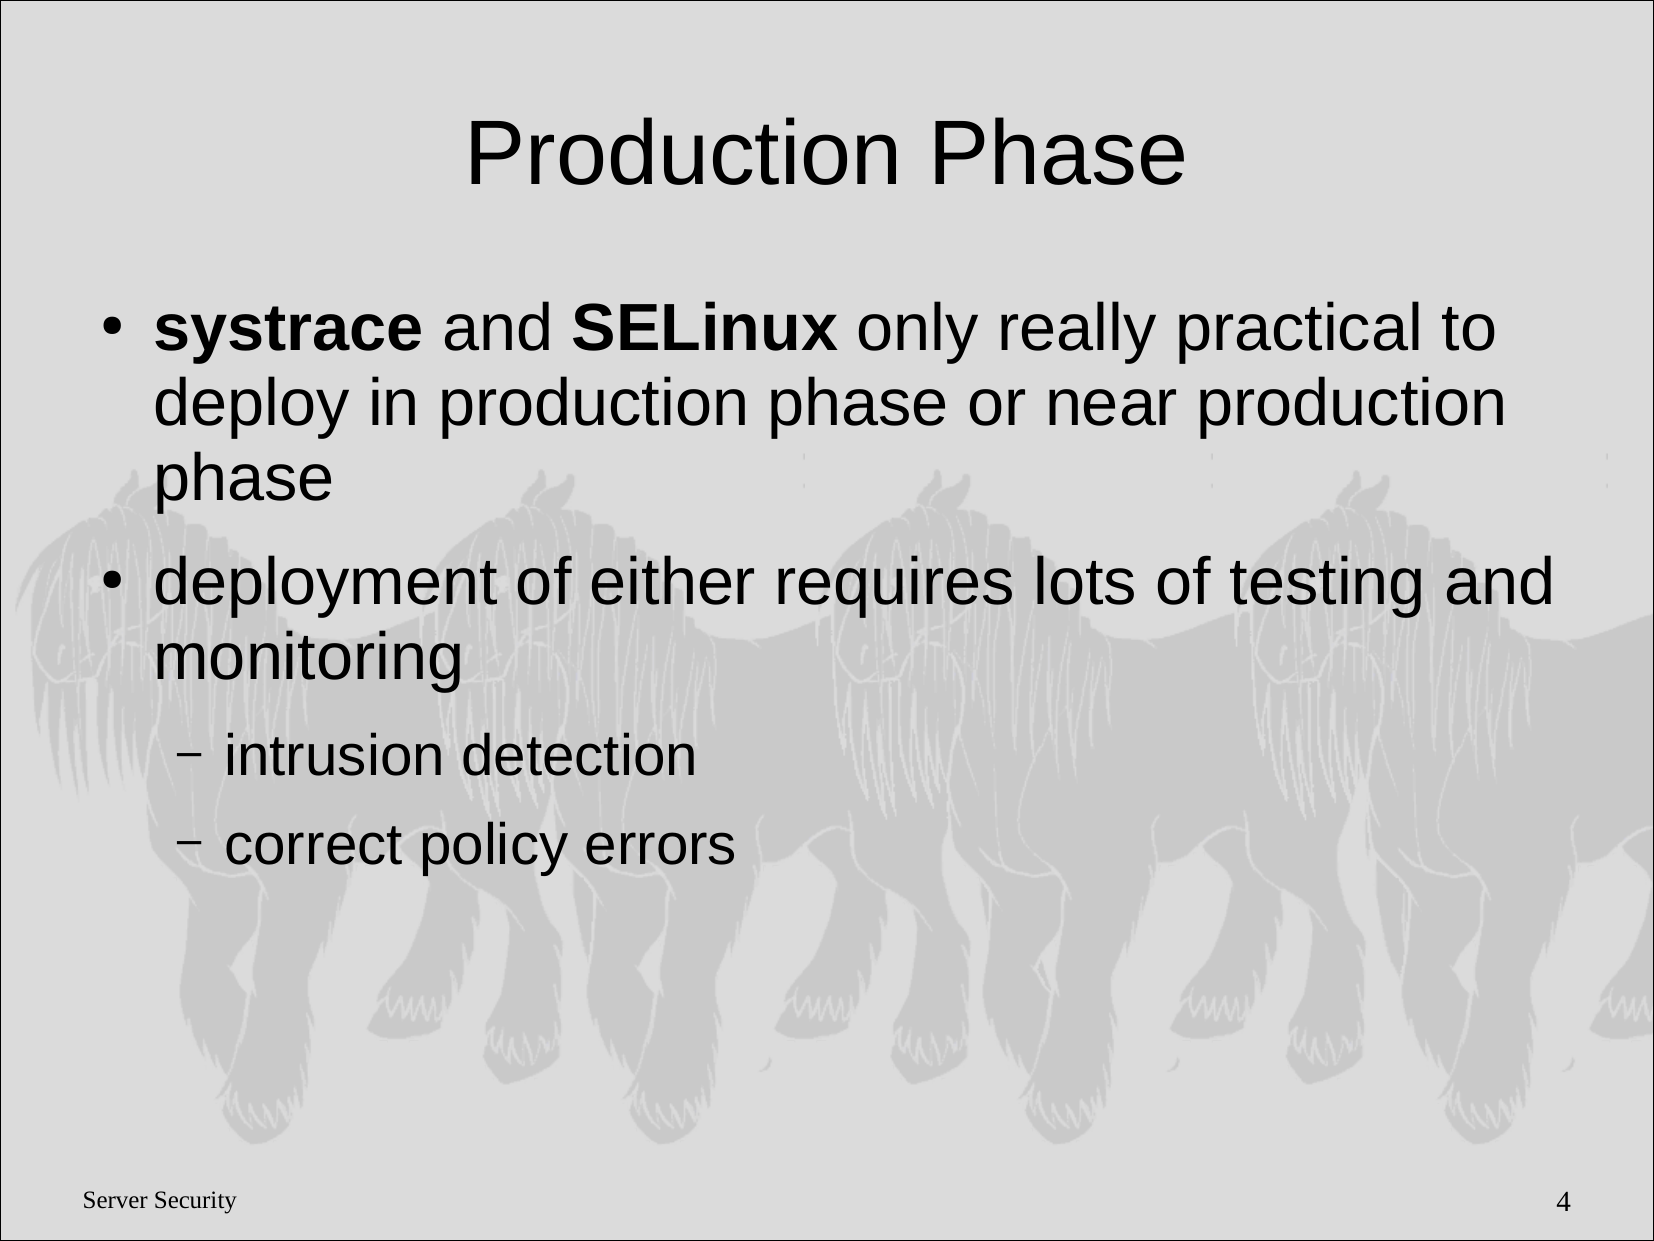

# Production Phase
systrace and SELinux only really practical to deploy in production phase or near production phase
deployment of either requires lots of testing and monitoring
intrusion detection
correct policy errors